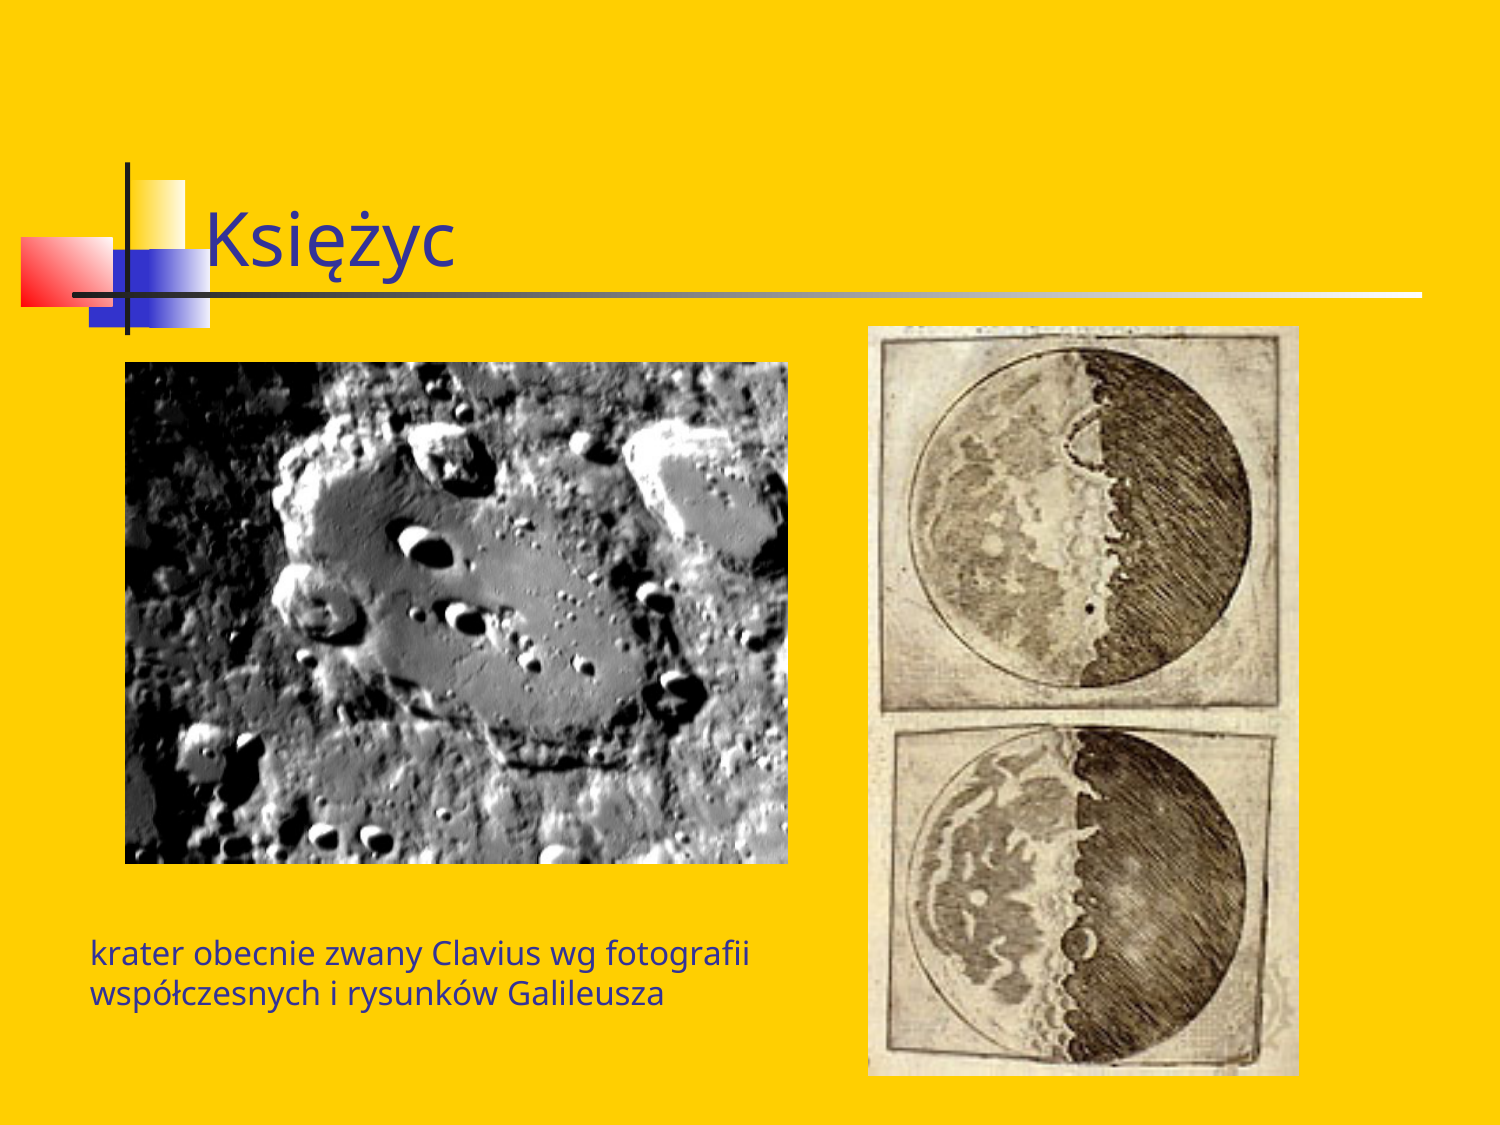

# Księżyc
krater obecnie zwany Clavius wg fotografii współczesnych i rysunków Galileusza